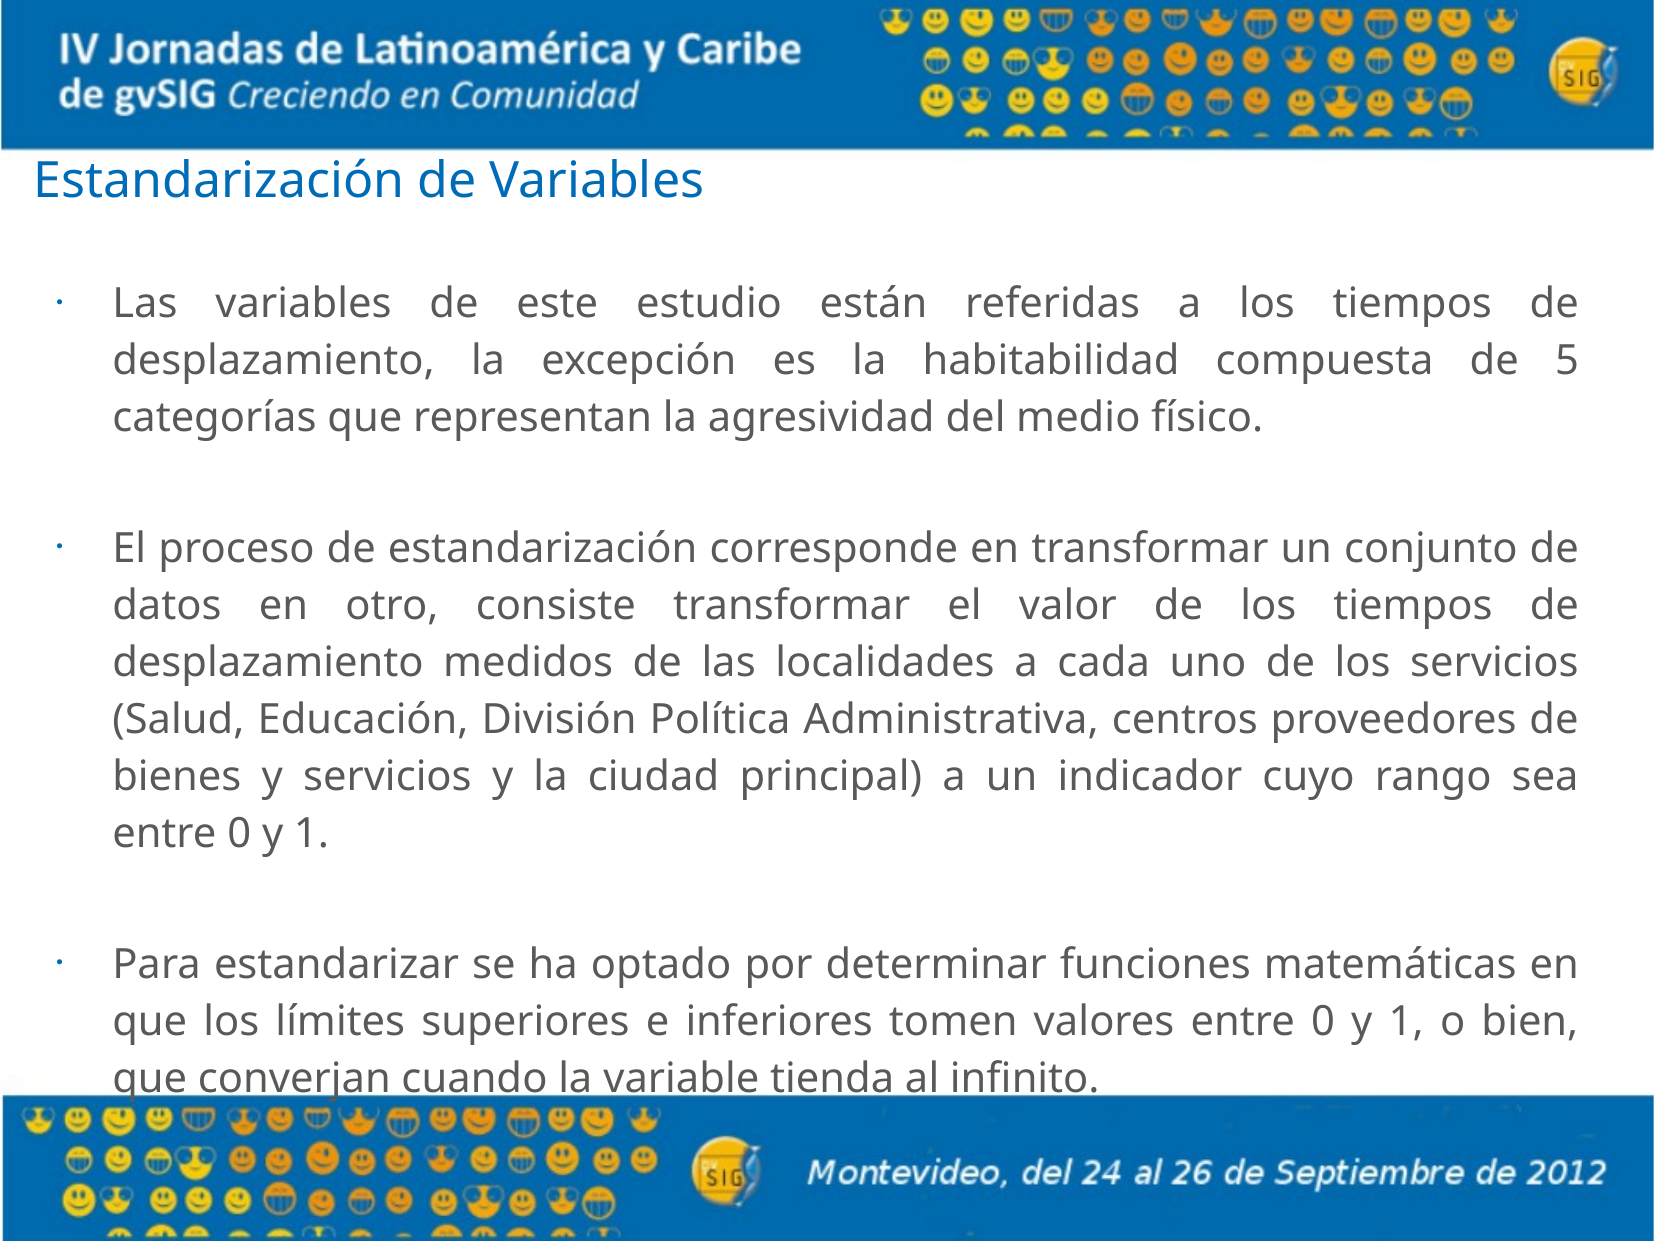

# Estandarización de Variables
Las variables de este estudio están referidas a los tiempos de desplazamiento, la excepción es la habitabilidad compuesta de 5 categorías que representan la agresividad del medio físico.
El proceso de estandarización corresponde en transformar un conjunto de datos en otro, consiste transformar el valor de los tiempos de desplazamiento medidos de las localidades a cada uno de los servicios (Salud, Educación, División Política Administrativa, centros proveedores de bienes y servicios y la ciudad principal) a un indicador cuyo rango sea entre 0 y 1.
Para estandarizar se ha optado por determinar funciones matemáticas en que los límites superiores e inferiores tomen valores entre 0 y 1, o bien, que converjan cuando la variable tienda al infinito.